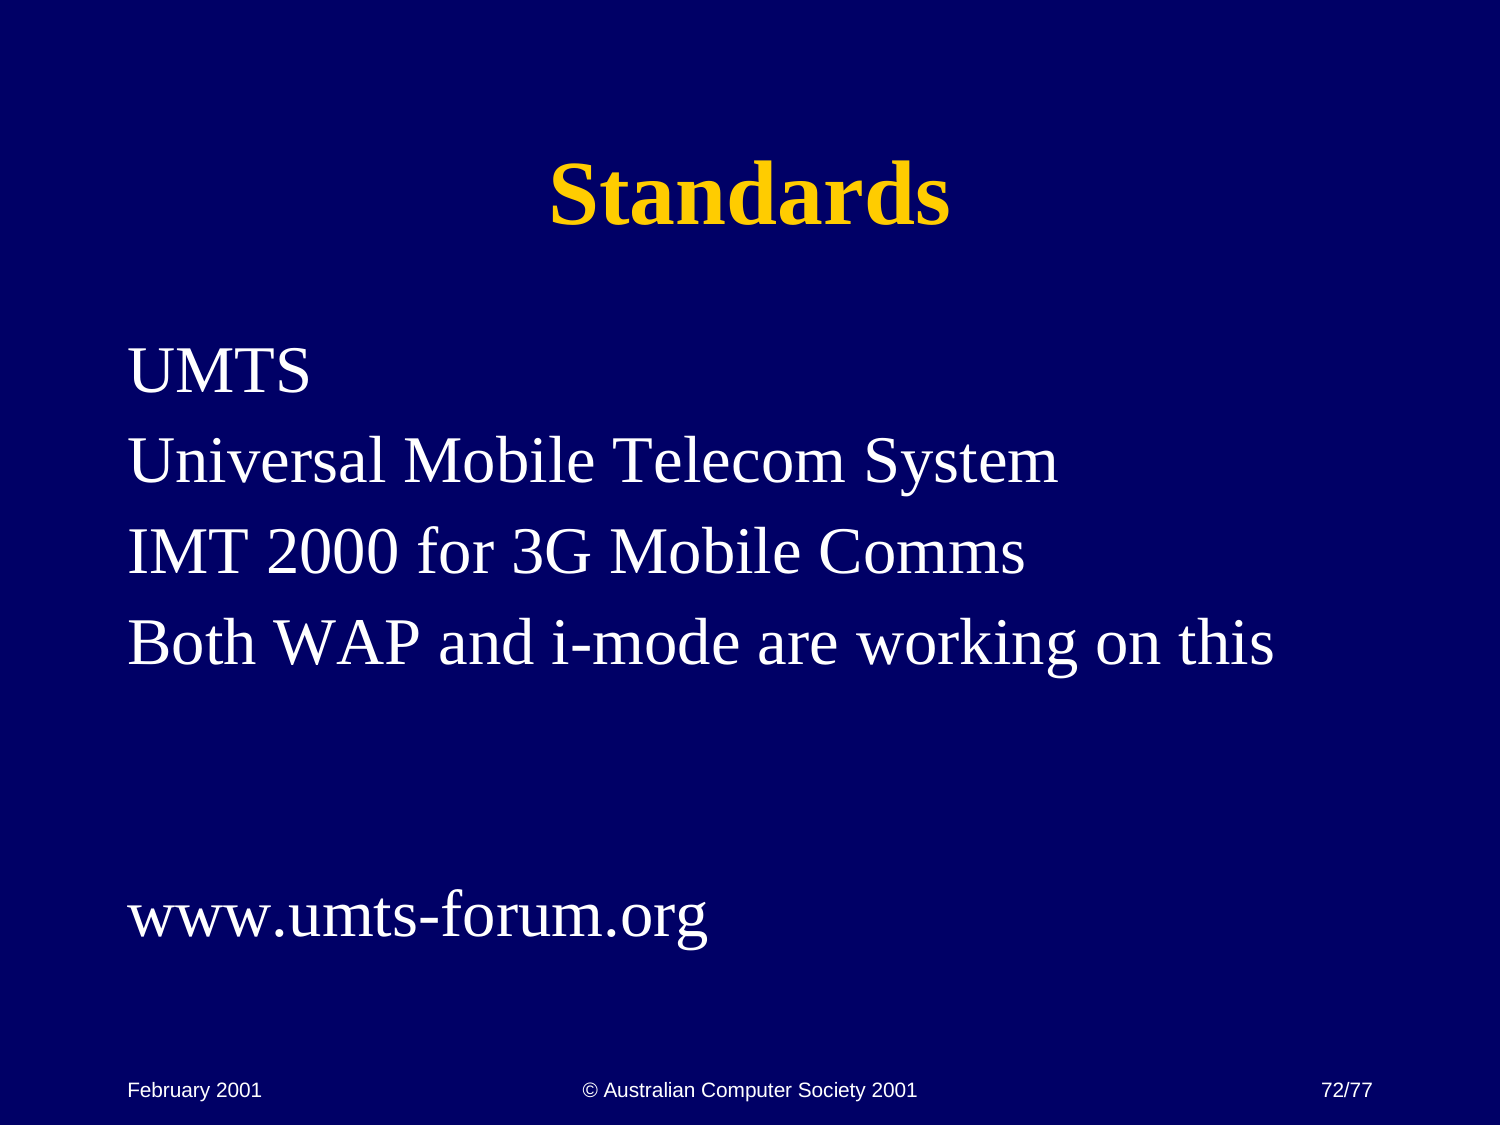

# Standards
UMTS
Universal Mobile Telecom System
IMT 2000 for 3G Mobile Comms
Both WAP and i-mode are working on this
www.umts-forum.org
February 2001
© Australian Computer Society 2001
72